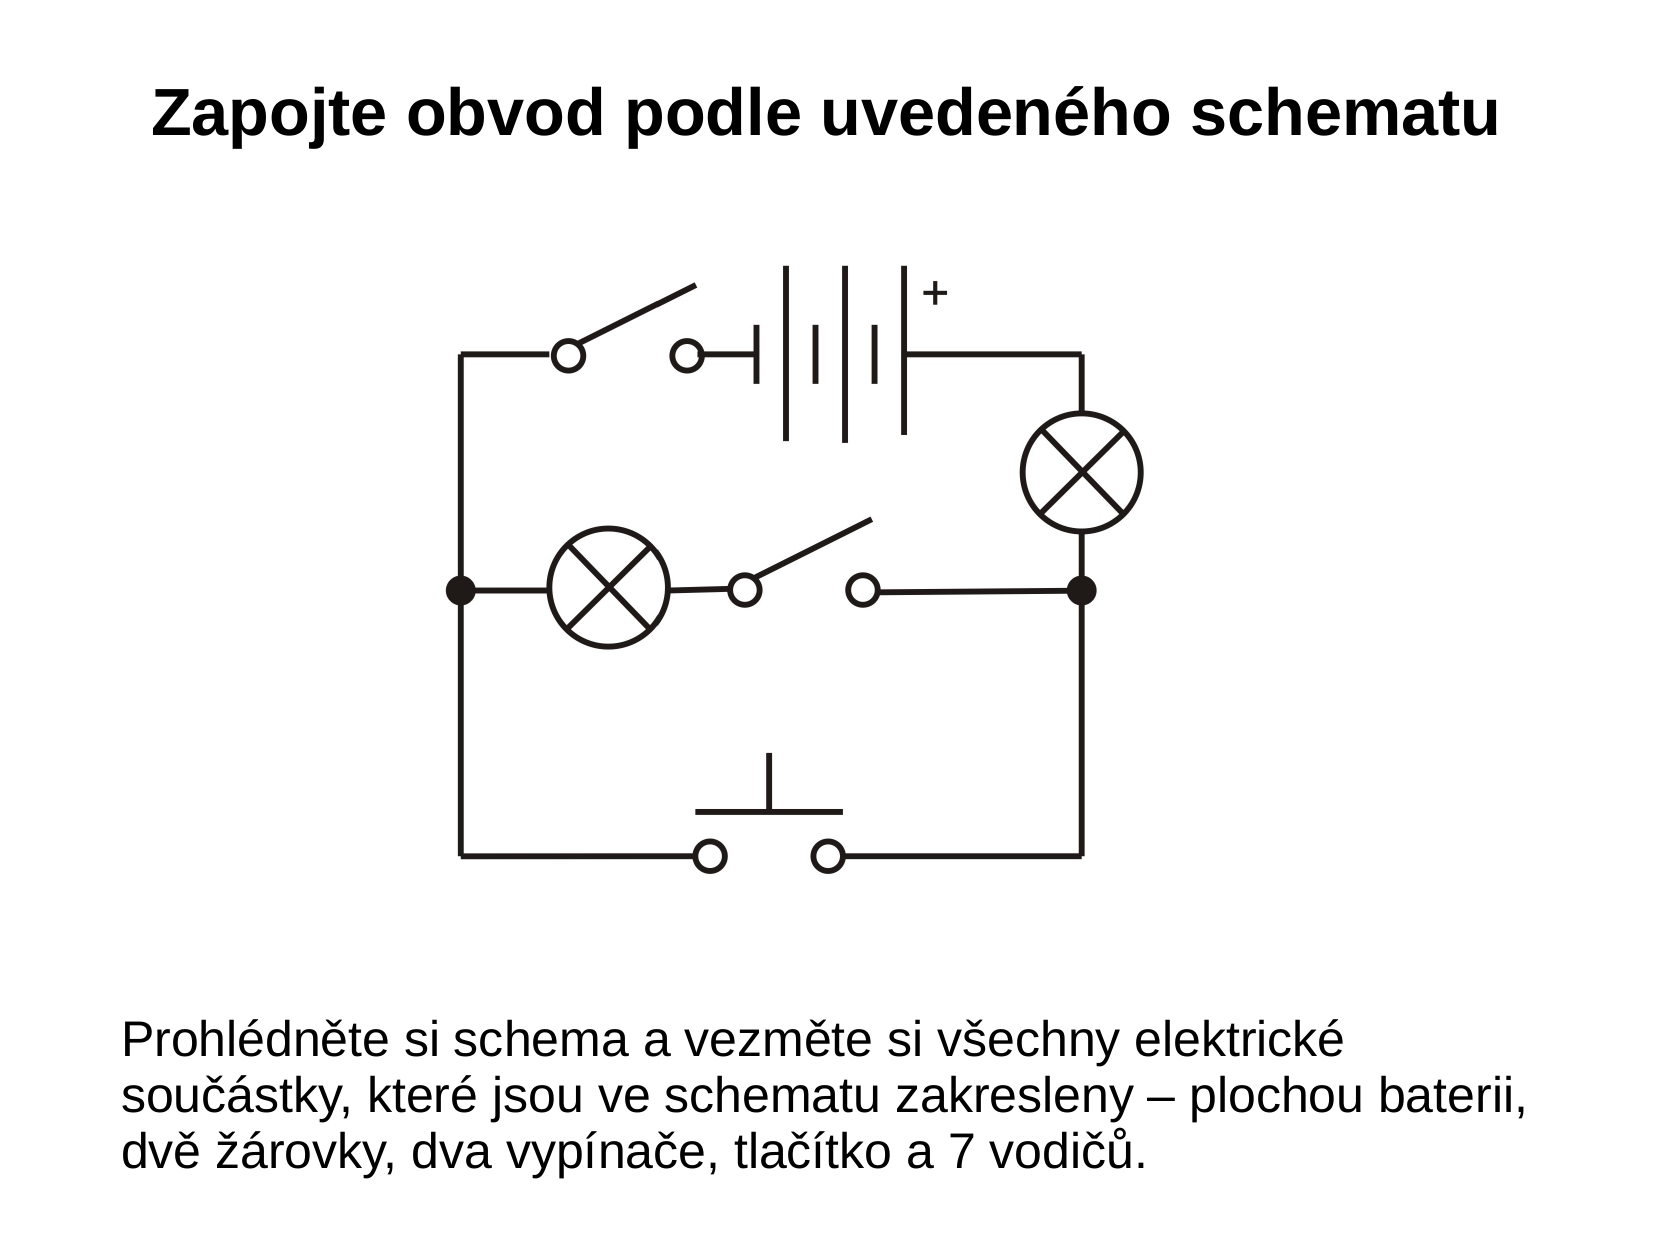

# Zapojte obvod podle uvedeného schematu
Prohlédněte si schema a vezměte si všechny elektrické součástky, které jsou ve schematu zakresleny – plochou baterii, dvě žárovky, dva vypínače, tlačítko a 7 vodičů.